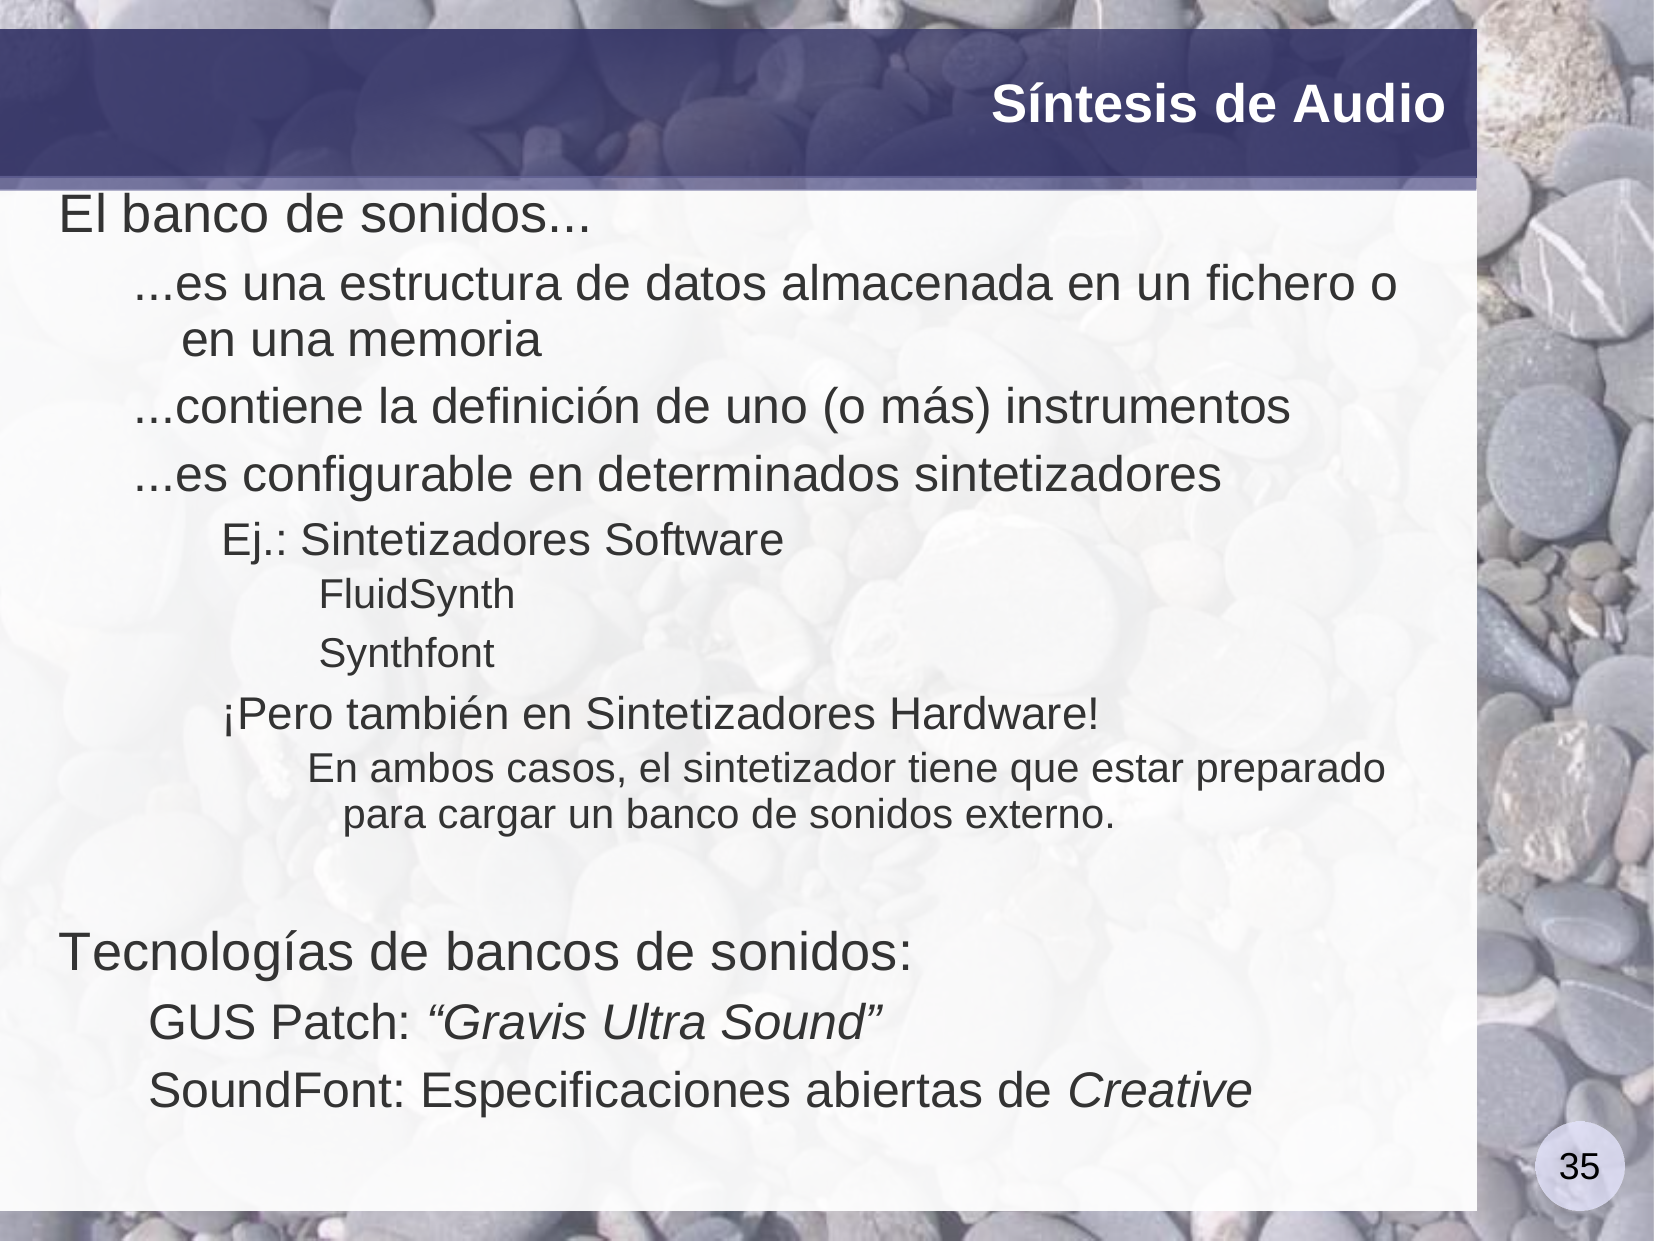

# Síntesis de Audio
El banco de sonidos...
...es una estructura de datos almacenada en un fichero o en una memoria
...contiene la definición de uno (o más) instrumentos
...es configurable en determinados sintetizadores
 Ej.: Sintetizadores Software
 FluidSynth
 Synthfont
 ¡Pero también en Sintetizadores Hardware!
En ambos casos, el sintetizador tiene que estar preparado para cargar un banco de sonidos externo.
Tecnologías de bancos de sonidos:
 GUS Patch: “Gravis Ultra Sound”
 SoundFont: Especificaciones abiertas de Creative